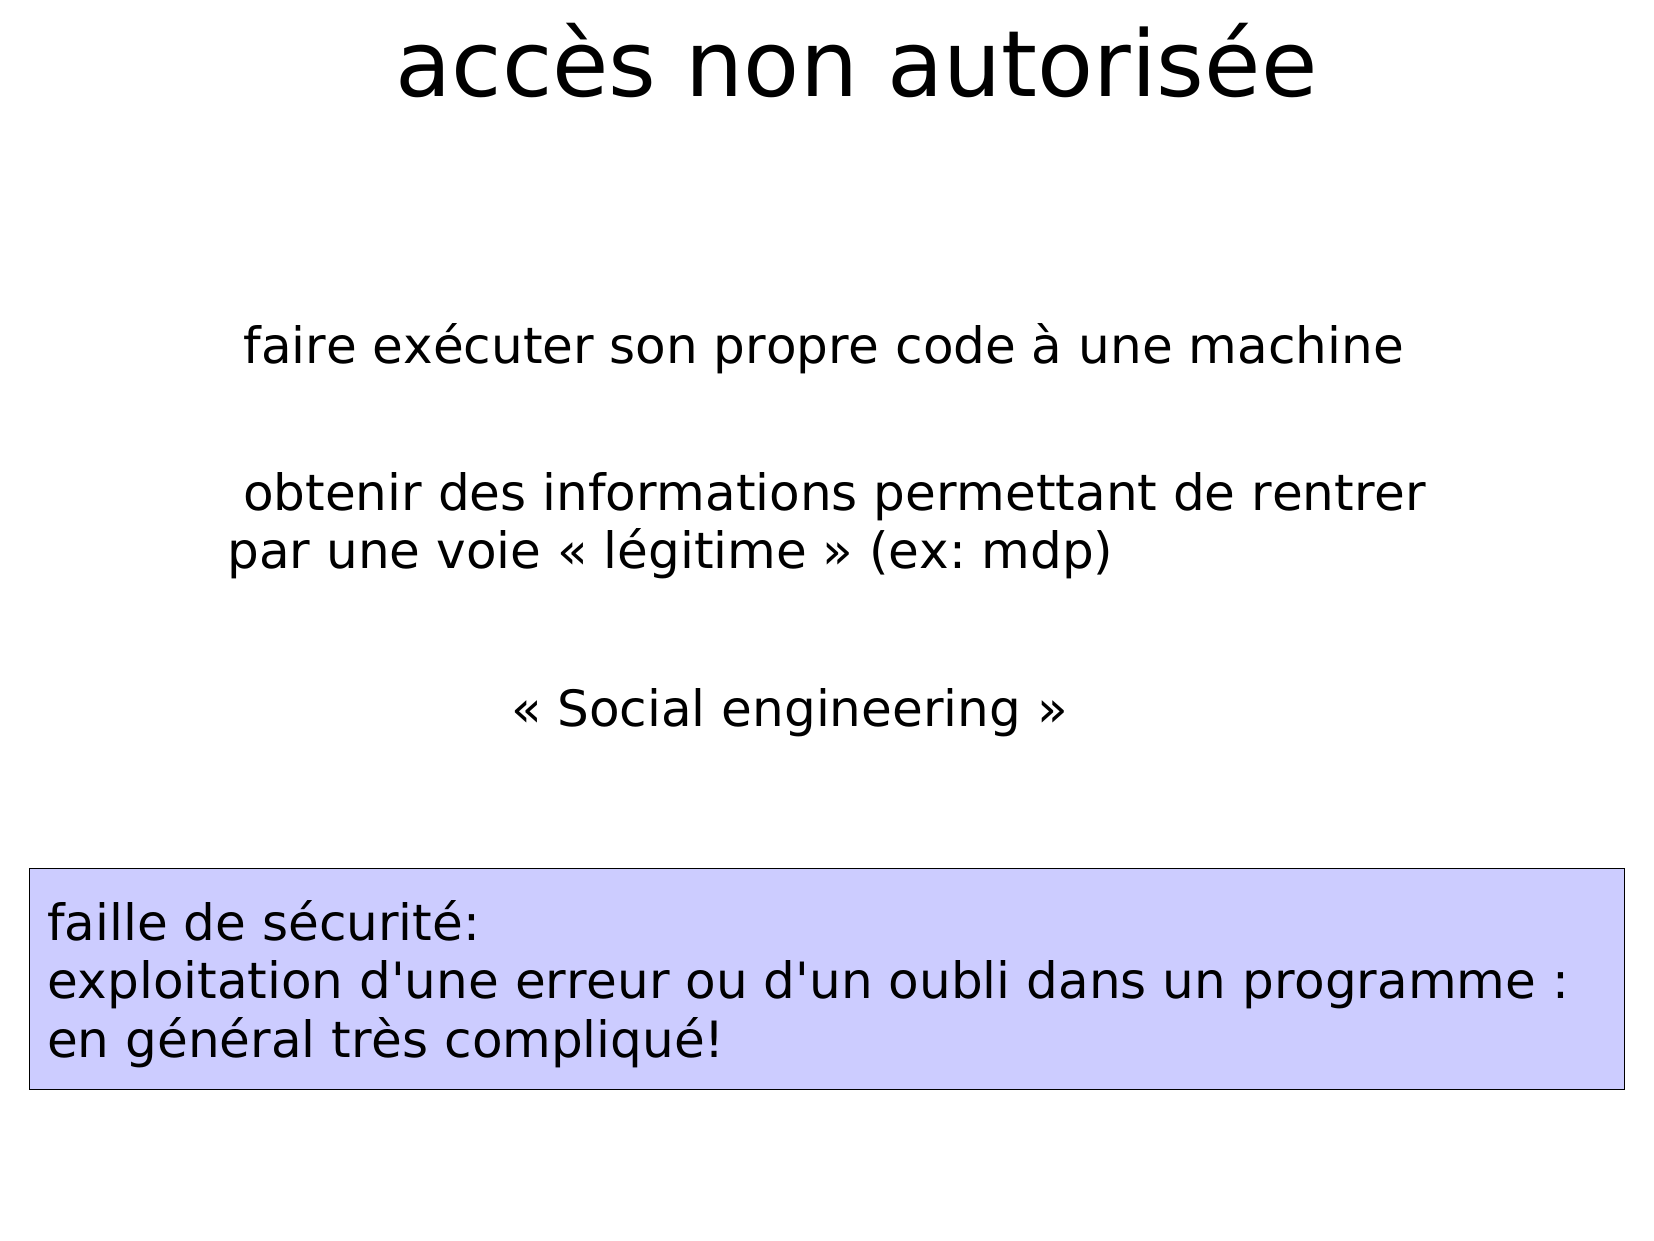

# accès non autorisée
 faire exécuter son propre code à une machine
 obtenir des informations permettant de rentrer par une voie « légitime » (ex: mdp)
« Social engineering »
faille de sécurité:
exploitation d'une erreur ou d'un oubli dans un programme :
en général très compliqué!